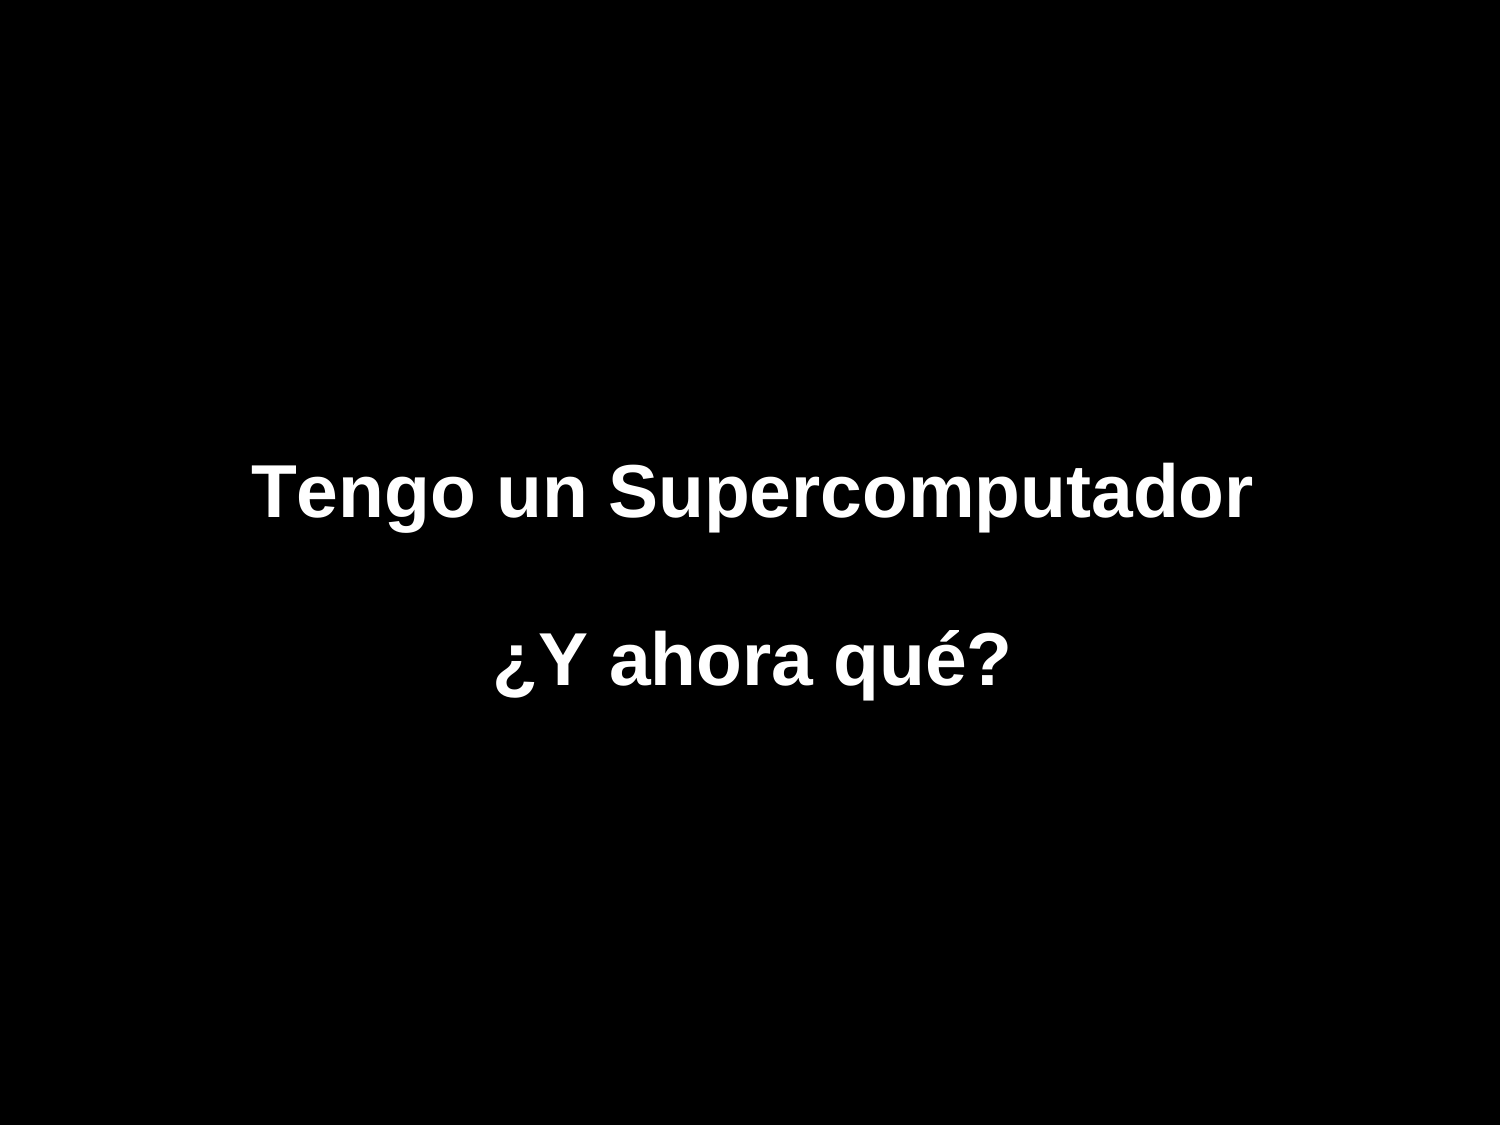

Tengo un Supercomputador
¿Y ahora qué?
#